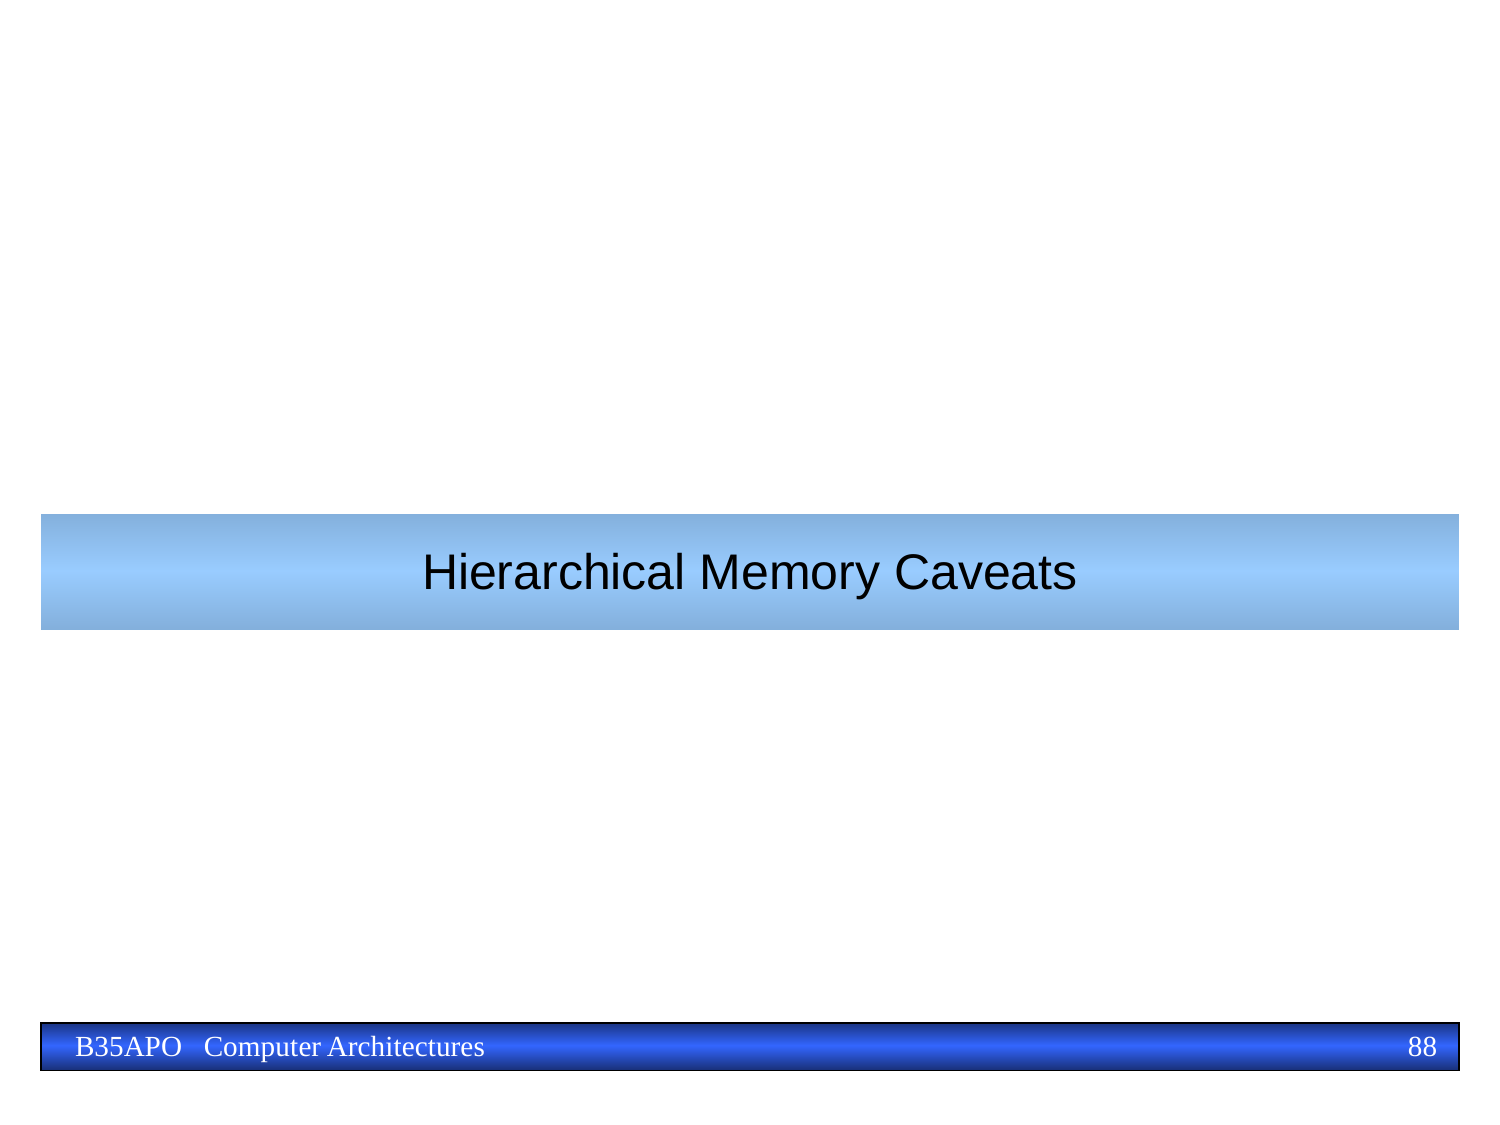

# Hierarchical Memory Caveats
B35APO Computer Architectures
88